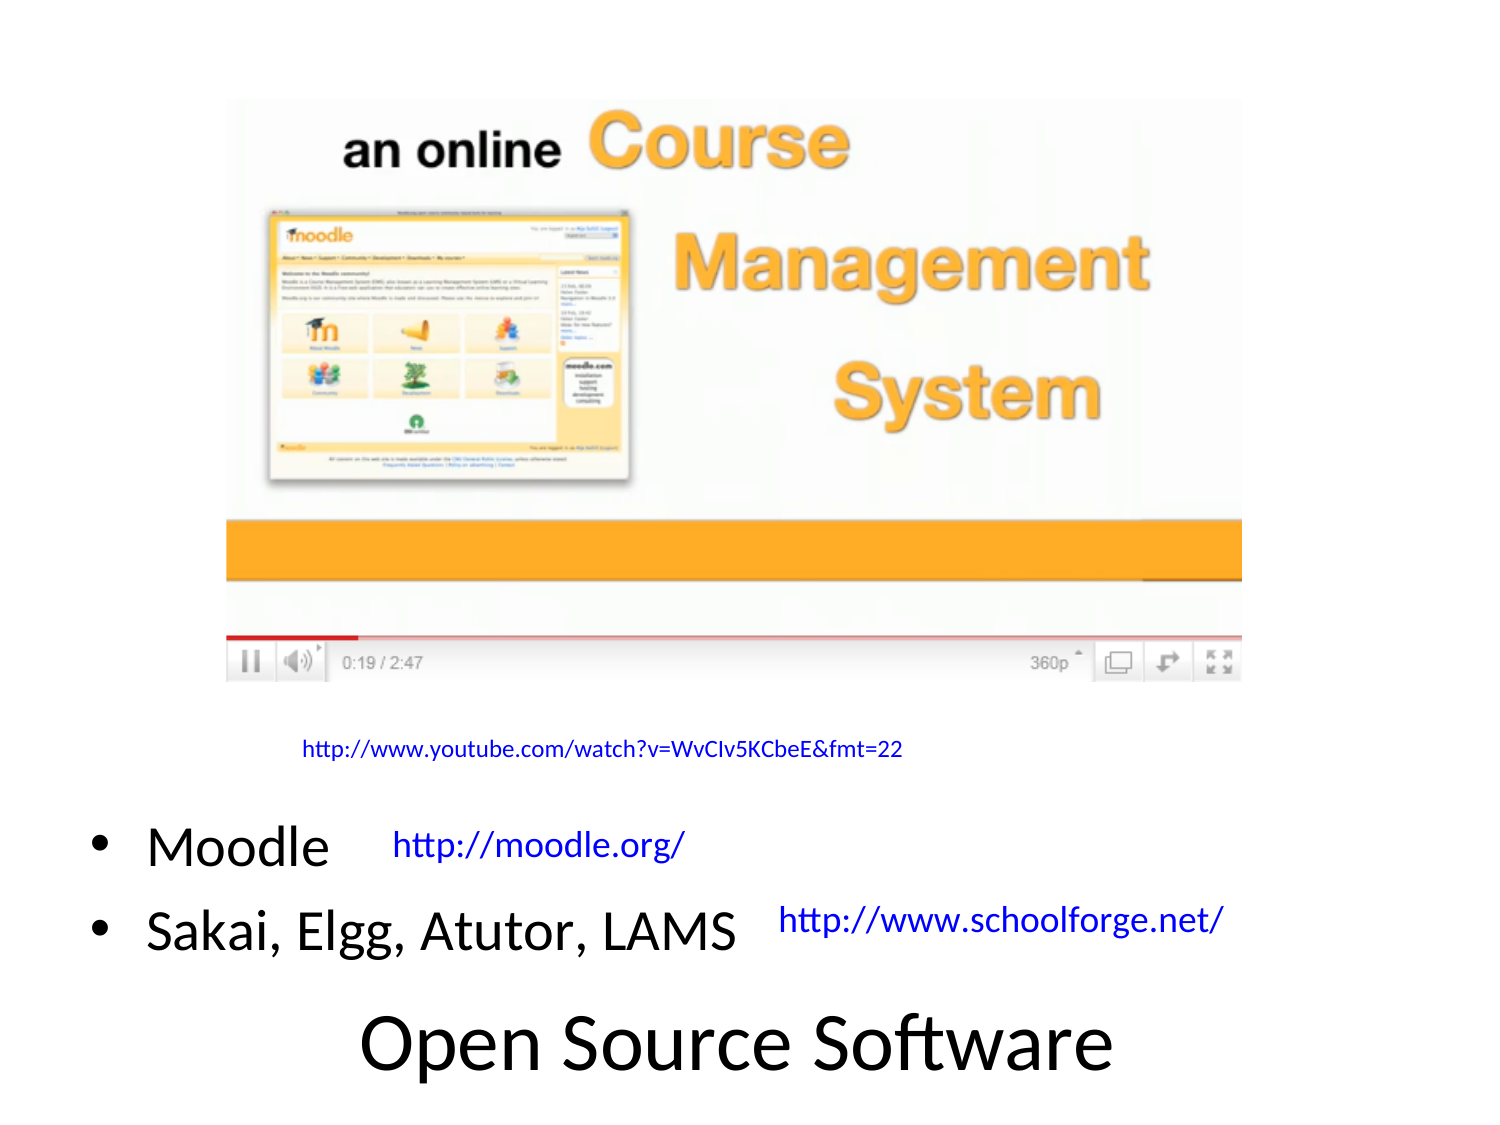

http://www.youtube.com/watch?v=WvCIv5KCbeE&fmt=22
Moodle
Sakai, Elgg, Atutor, LAMS
http://moodle.org/
http://www.schoolforge.net/
# Open Source Software